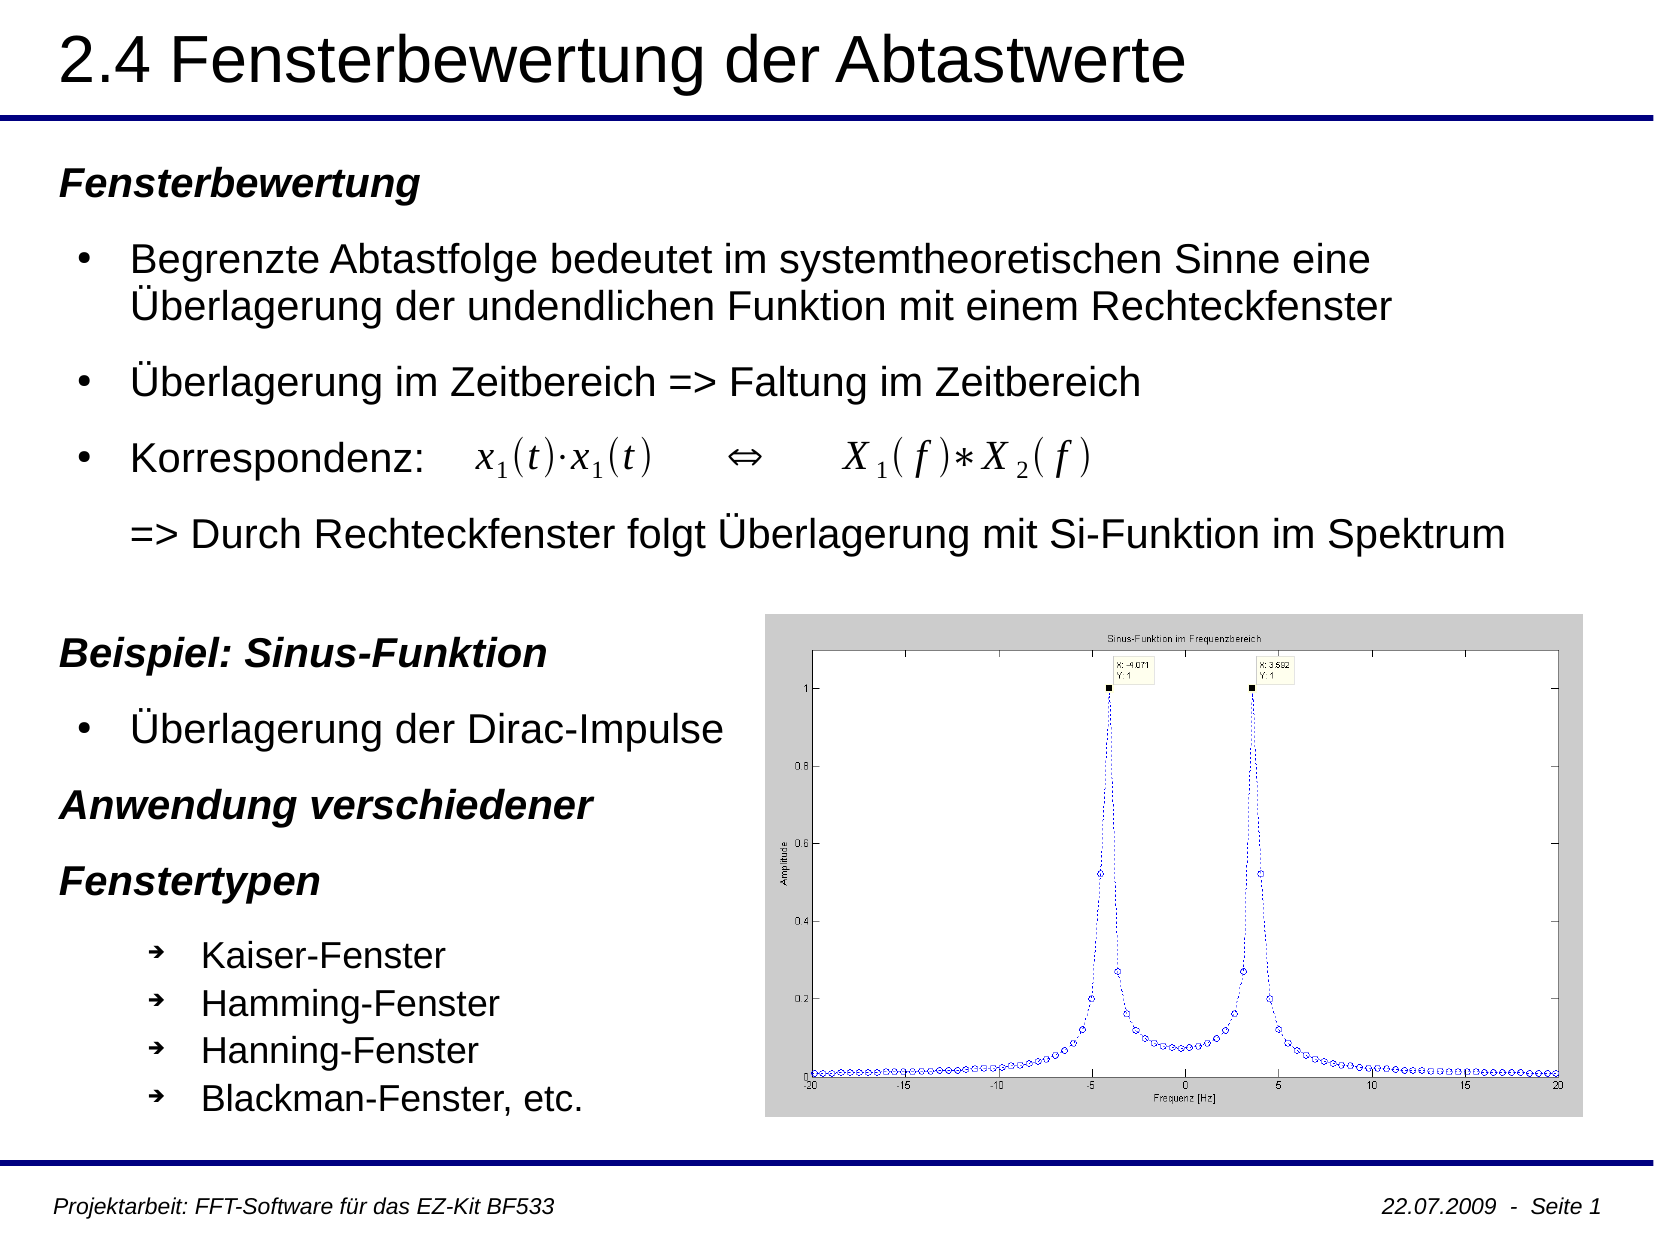

# 2.4 Fensterbewertung der Abtastwerte
Fensterbewertung
Begrenzte Abtastfolge bedeutet im systemtheoretischen Sinne eine Überlagerung der undendlichen Funktion mit einem Rechteckfenster
Überlagerung im Zeitbereich => Faltung im Zeitbereich
Korrespondenz:
=> Durch Rechteckfenster folgt Überlagerung mit Si-Funktion im Spektrum
Beispiel: Sinus-Funktion
Überlagerung der Dirac-Impulse
Anwendung verschiedener
Fenstertypen
Kaiser-Fenster
Hamming-Fenster
Hanning-Fenster
Blackman-Fenster, etc.
Projektarbeit: FFT-Software für das EZ-Kit BF533										 		22.07.2009 - Seite 1